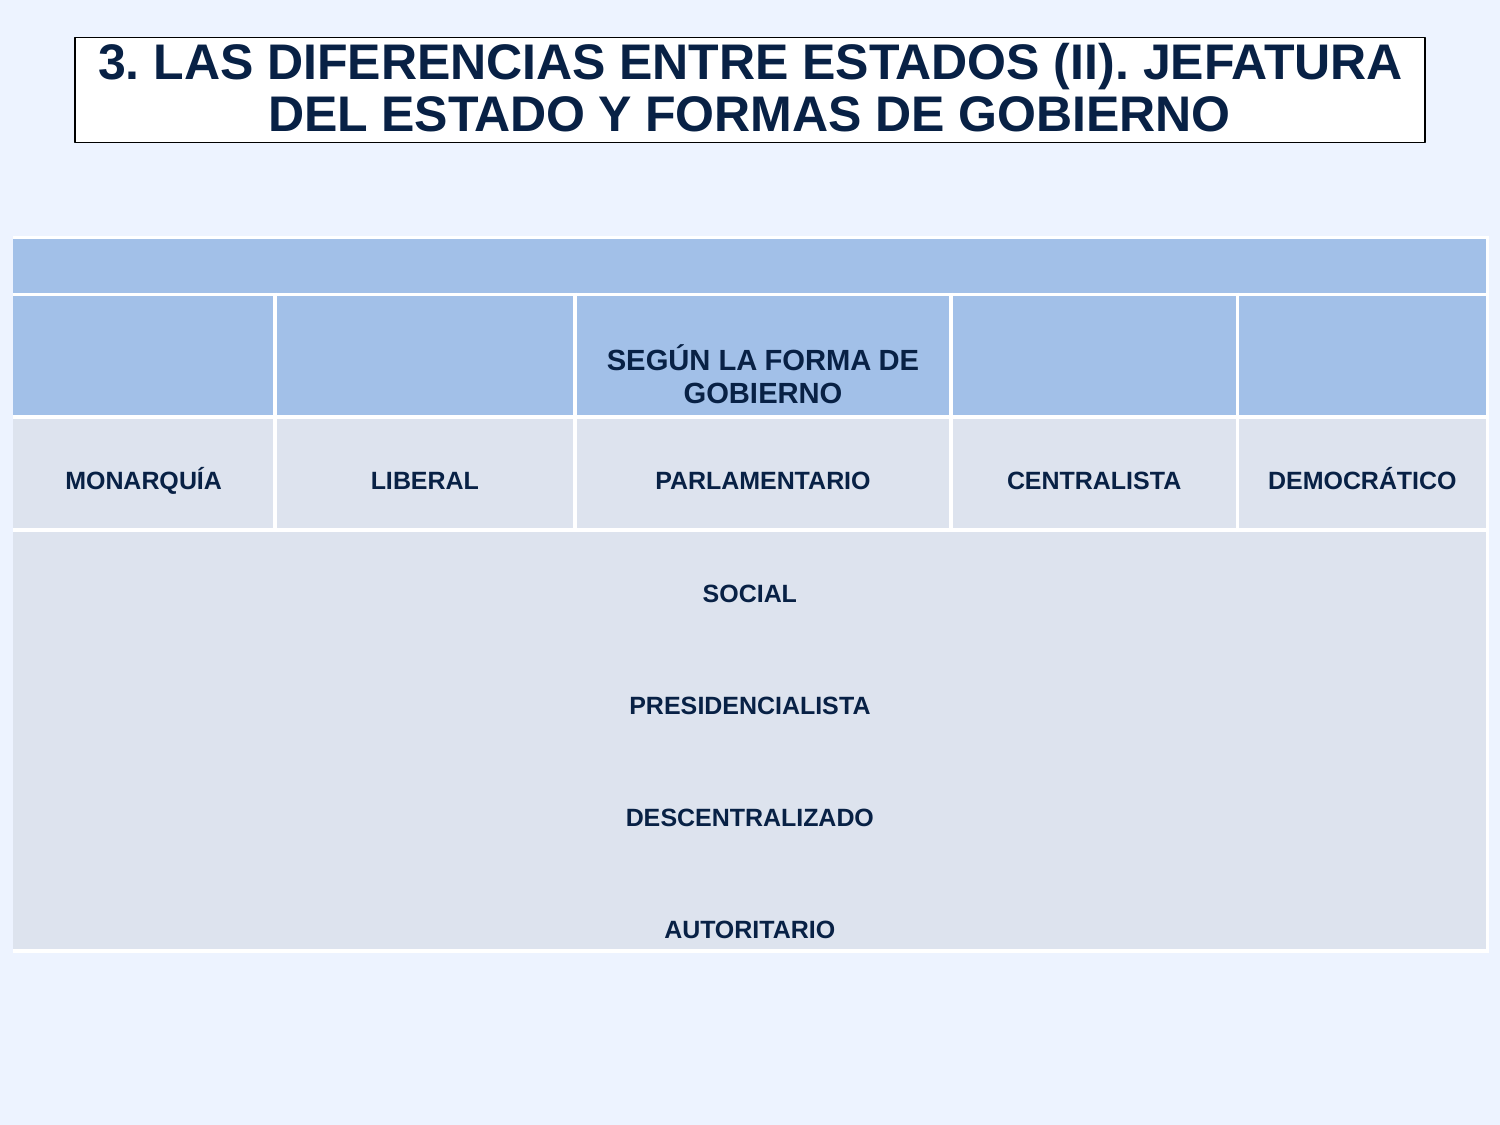

# 3. LAS DIFERENCIAS ENTRE ESTADOS (II). JEFATURA DEL ESTADO Y FORMAS DE GOBIERNO
| | | | | |
| --- | --- | --- | --- | --- |
| | | SEGÚN LA FORMA DE GOBIERNO | | |
| MONARQUÍA | LIBERAL | PARLAMENTARIO | CENTRALISTA | DEMOCRÁTICO |
| SOCIAL PRESIDENCIALISTA DESCENTRALIZADO AUTORITARIO | | | | |